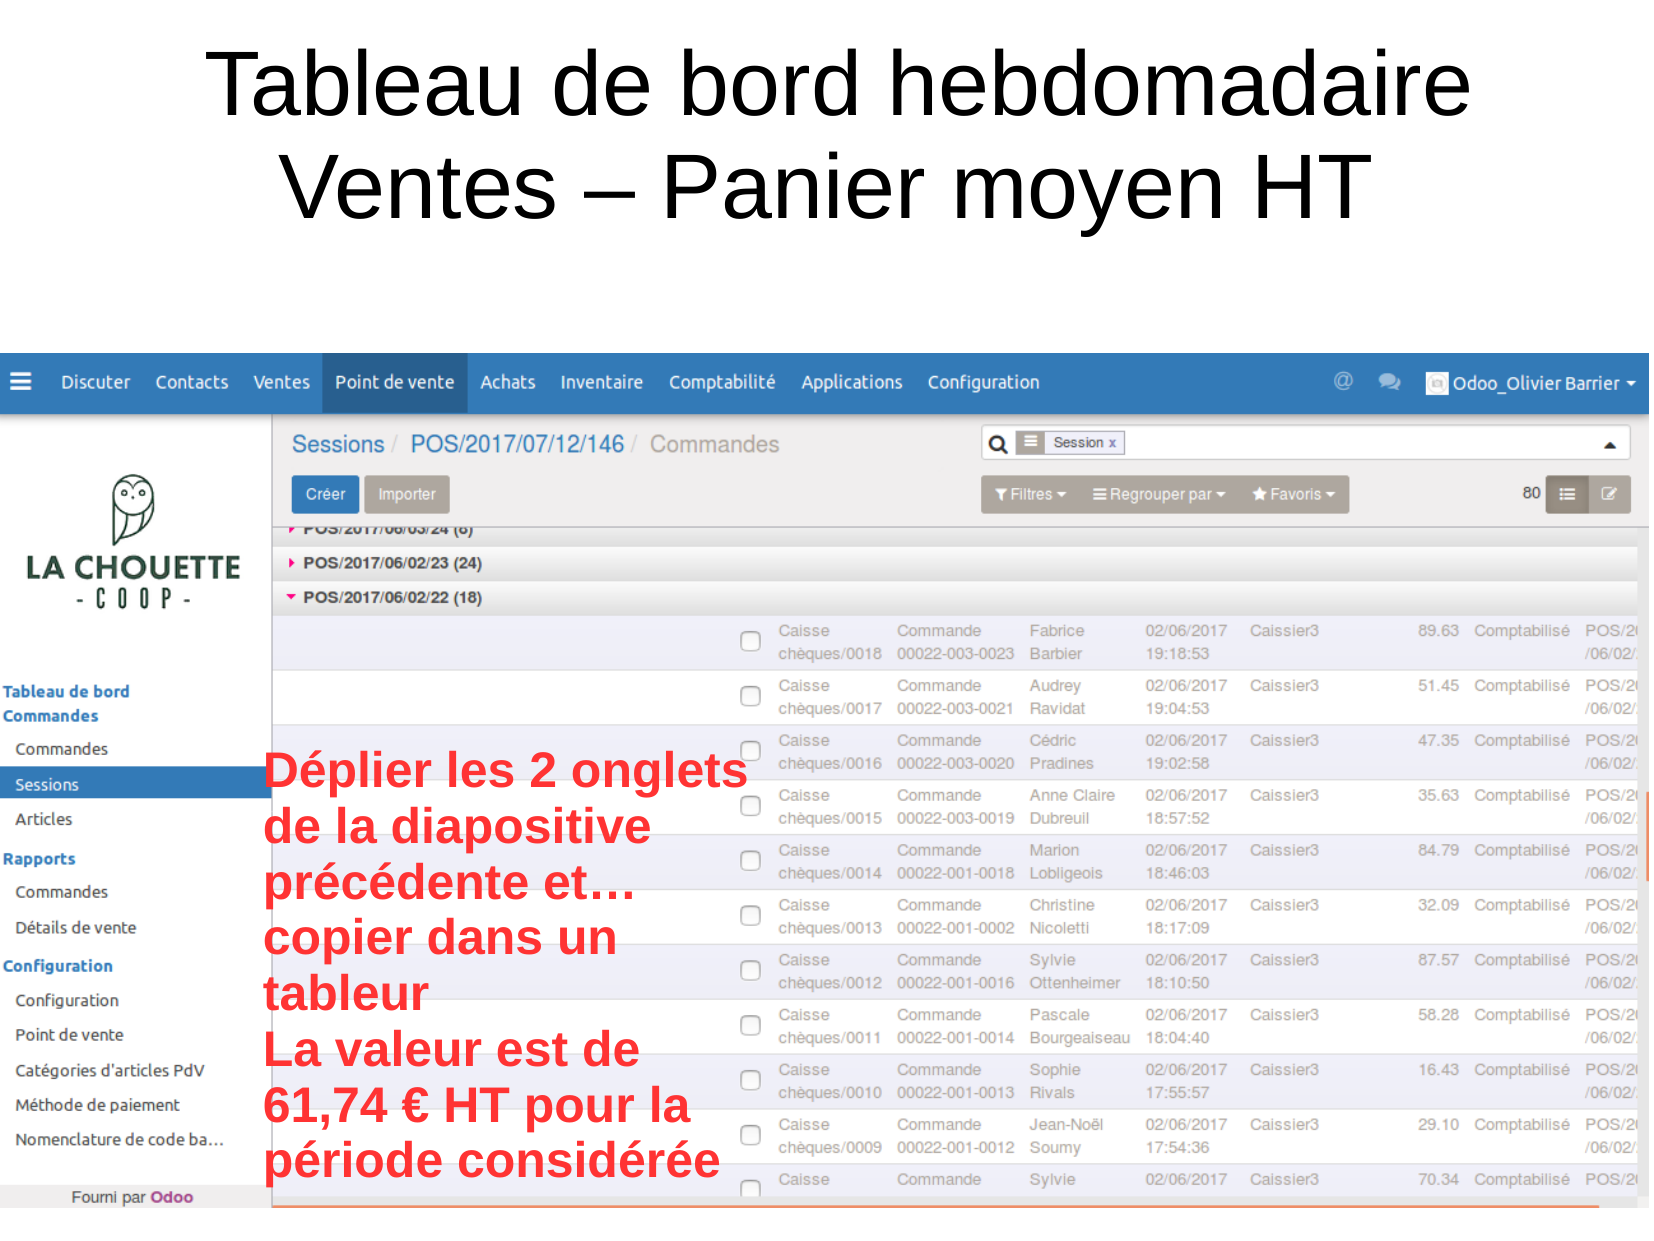

# Tableau de bord hebdomadaire Ventes – Panier moyen HT
Déplier les 2 onglets de la diapositive précédente et… copier dans un tableur
La valeur est de 61,74 € HT pour la période considérée